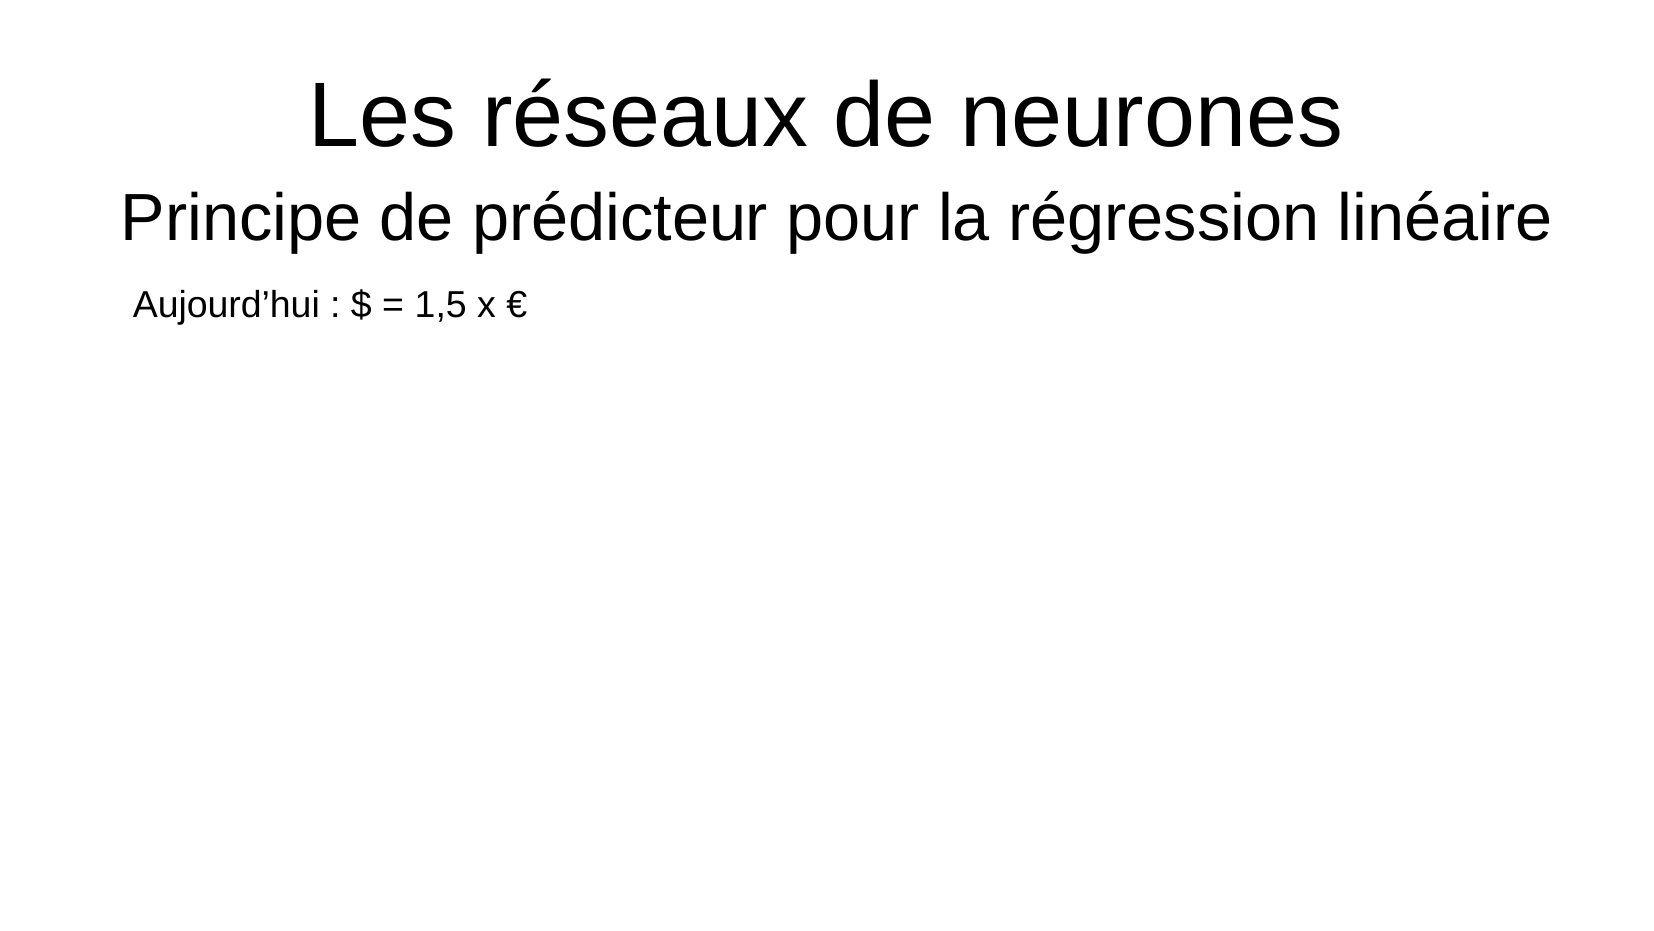

# Les réseaux de neurones
Principe de prédicteur pour la régression linéaire
Aujourd’hui : $ = 1,5 x €